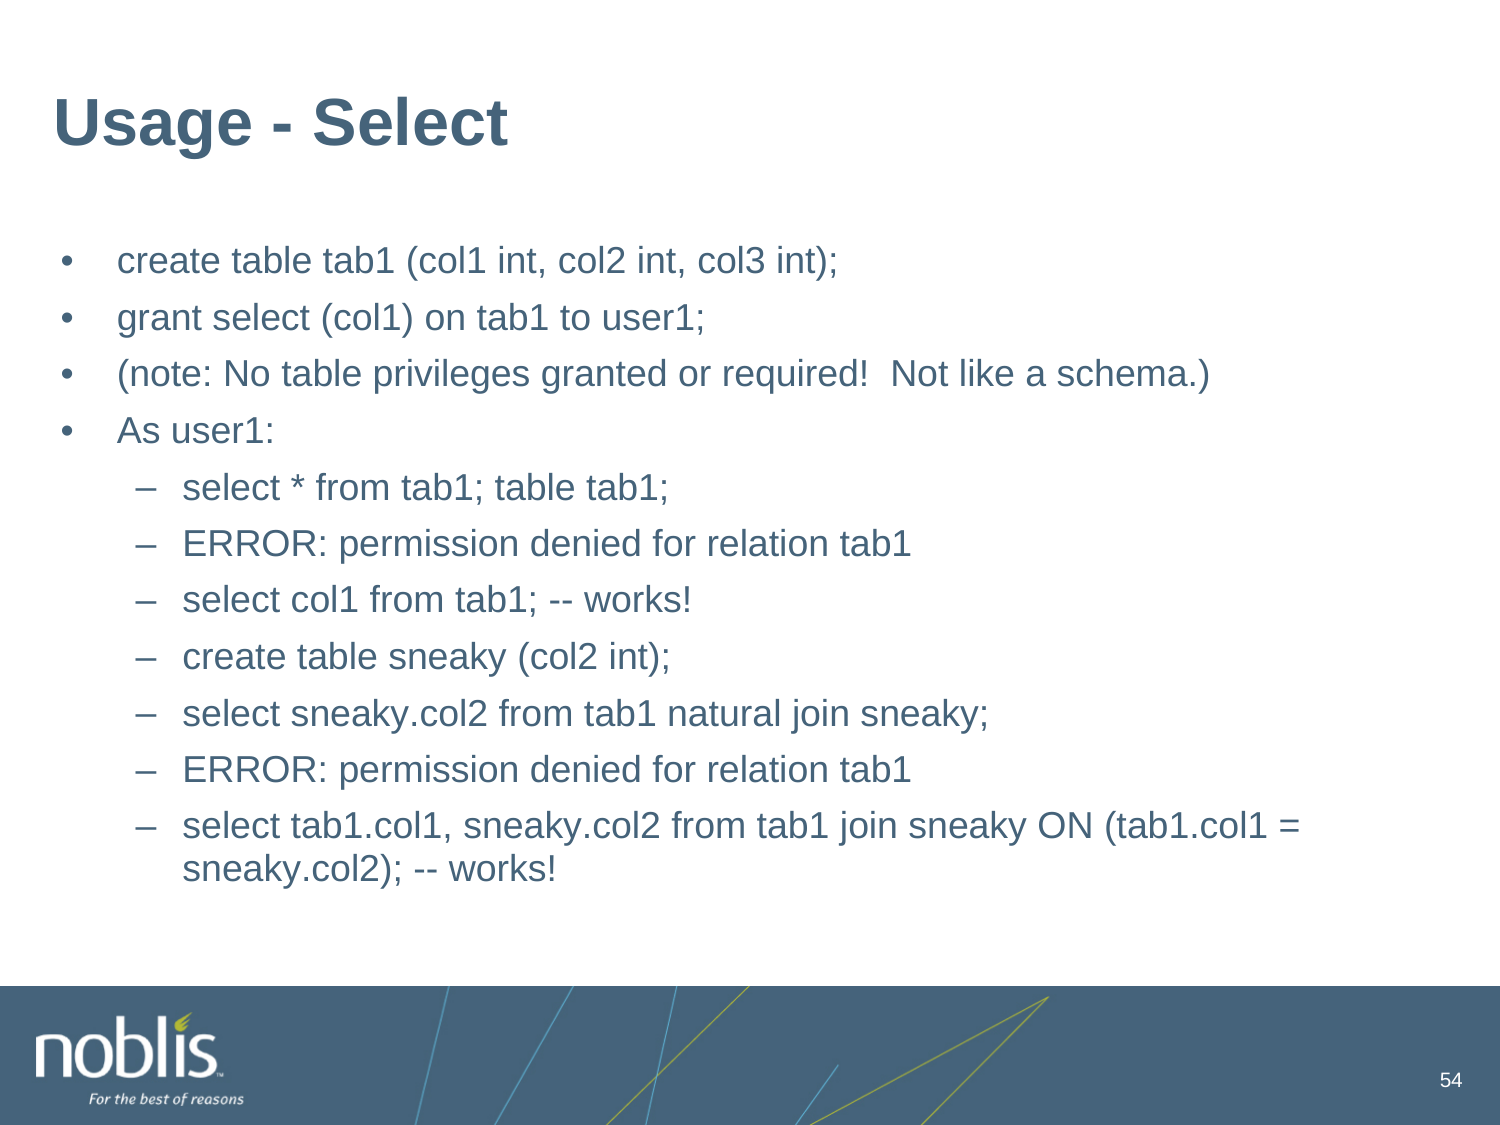

# Usage - Select
create table tab1 (col1 int, col2 int, col3 int);
grant select (col1) on tab1 to user1;
(note: No table privileges granted or required! Not like a schema.)
As user1:
select * from tab1; table tab1;
ERROR: permission denied for relation tab1
select col1 from tab1; -- works!
create table sneaky (col2 int);
select sneaky.col2 from tab1 natural join sneaky;
ERROR: permission denied for relation tab1
select tab1.col1, sneaky.col2 from tab1 join sneaky ON (tab1.col1 = sneaky.col2); -- works!